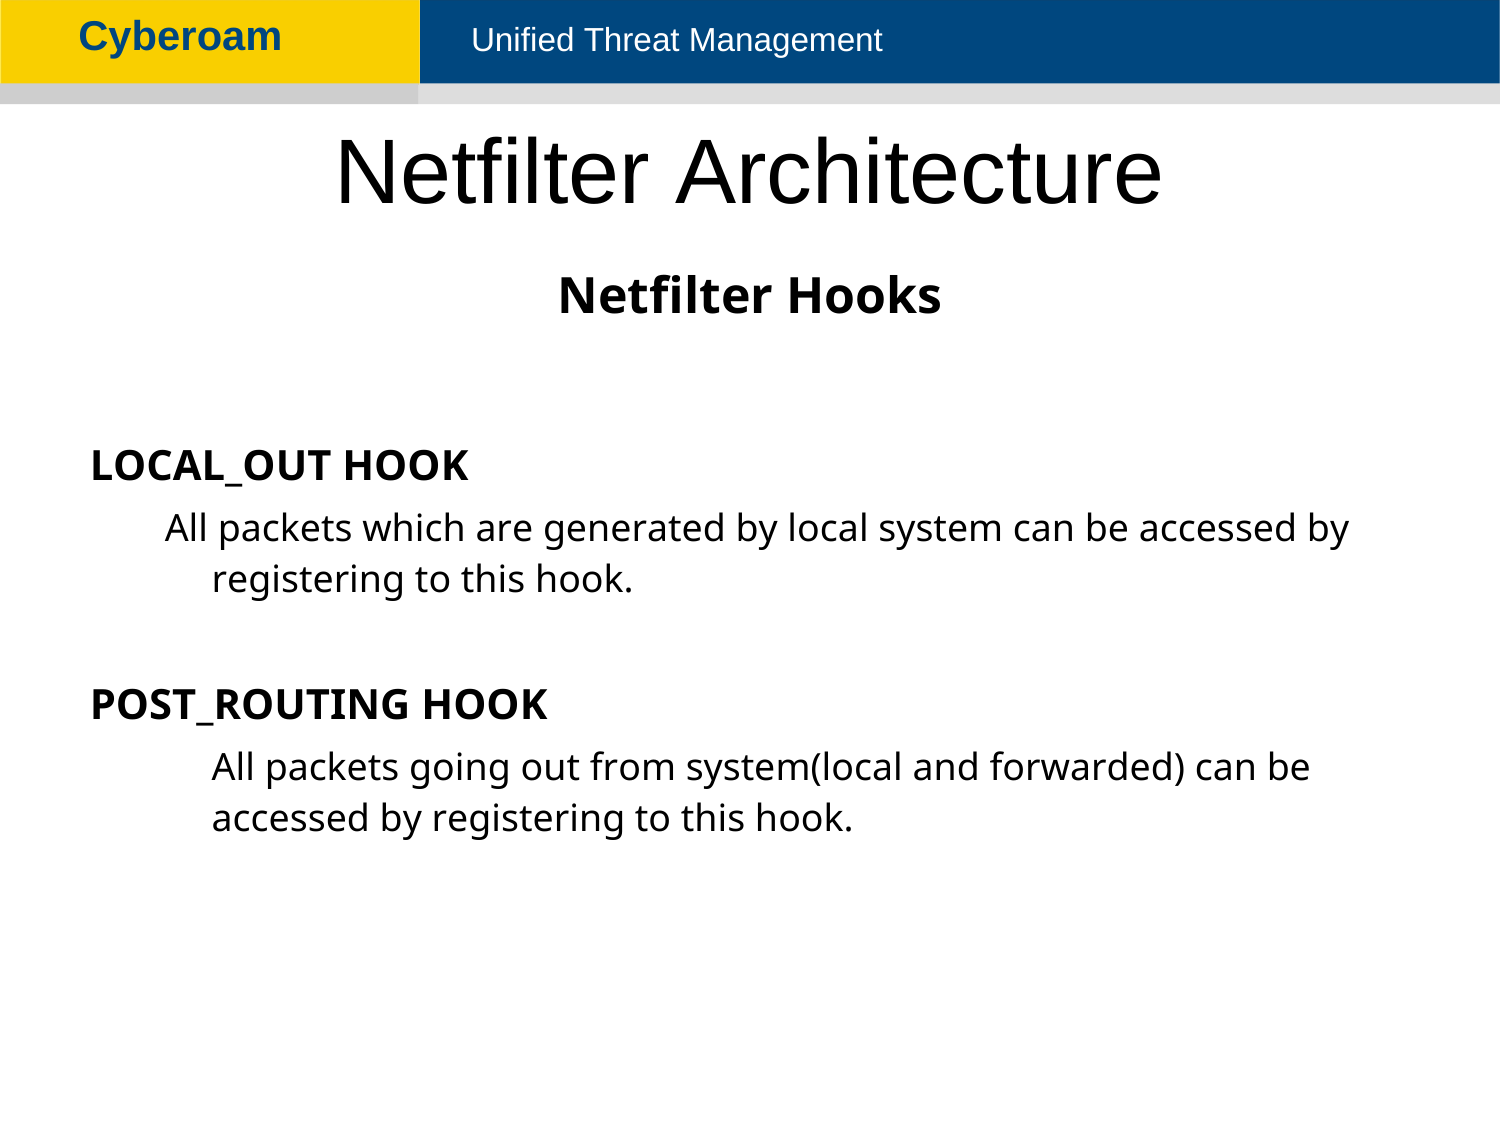

# Netfilter Architecture
Netfilter Hooks
LOCAL_OUT HOOK
All packets which are generated by local system can be accessed by registering to this hook.
POST_ROUTING HOOK
	All packets going out from system(local and forwarded) can be accessed by registering to this hook.